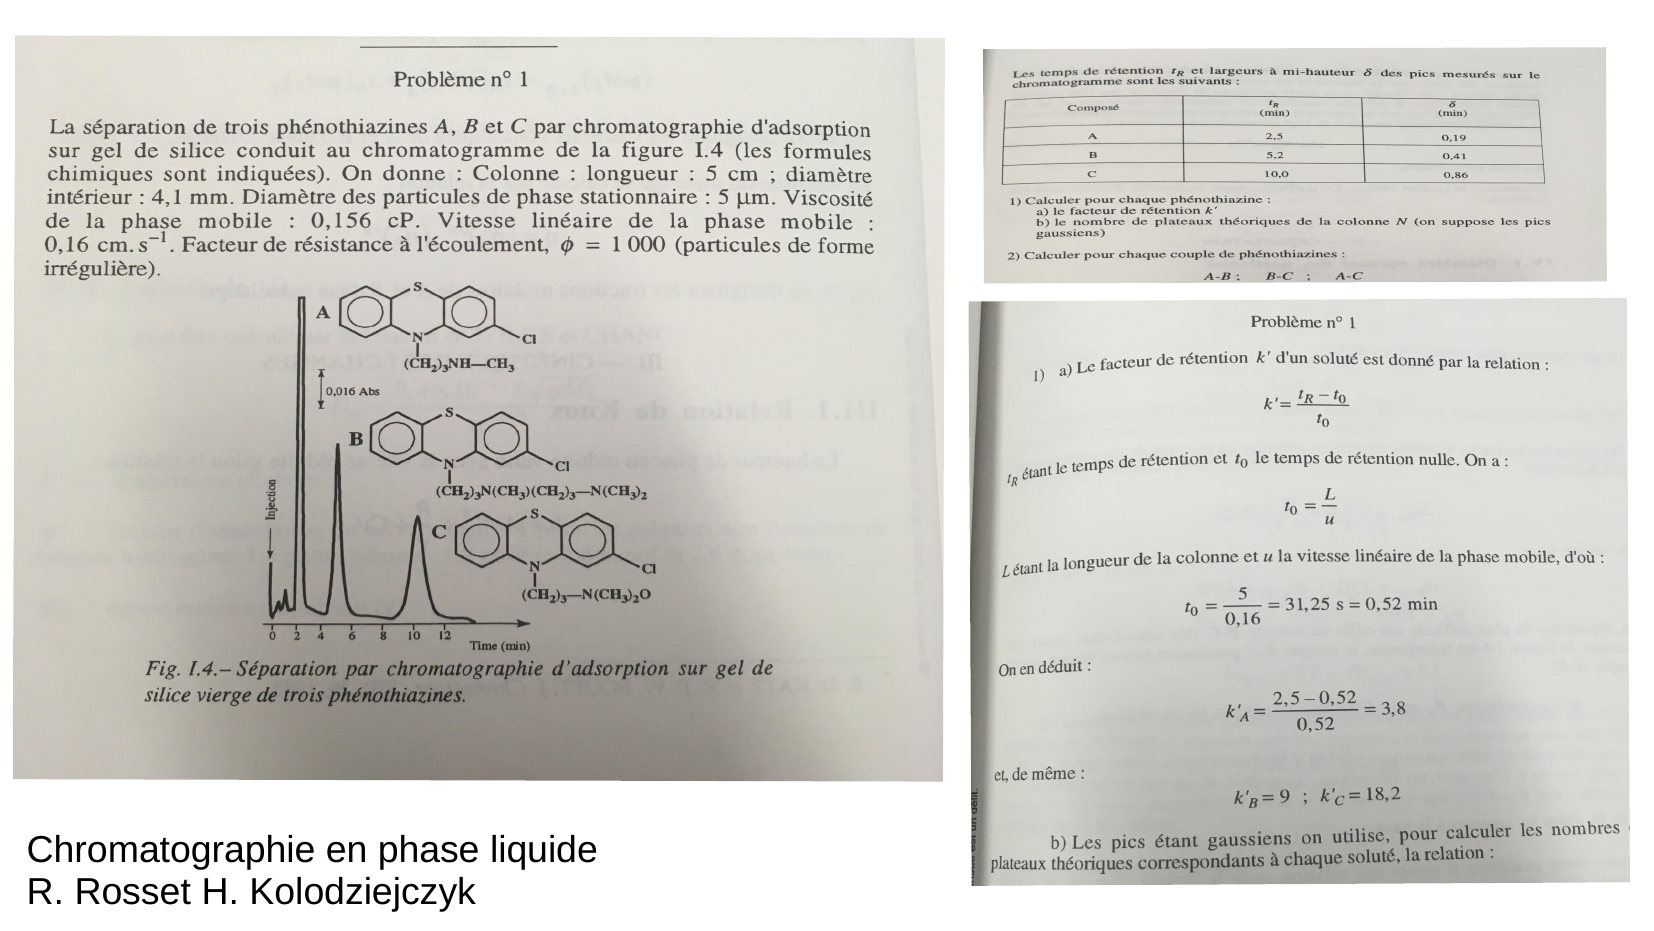

Chromatographie en phase liquide
R. Rosset H. Kolodziejczyk